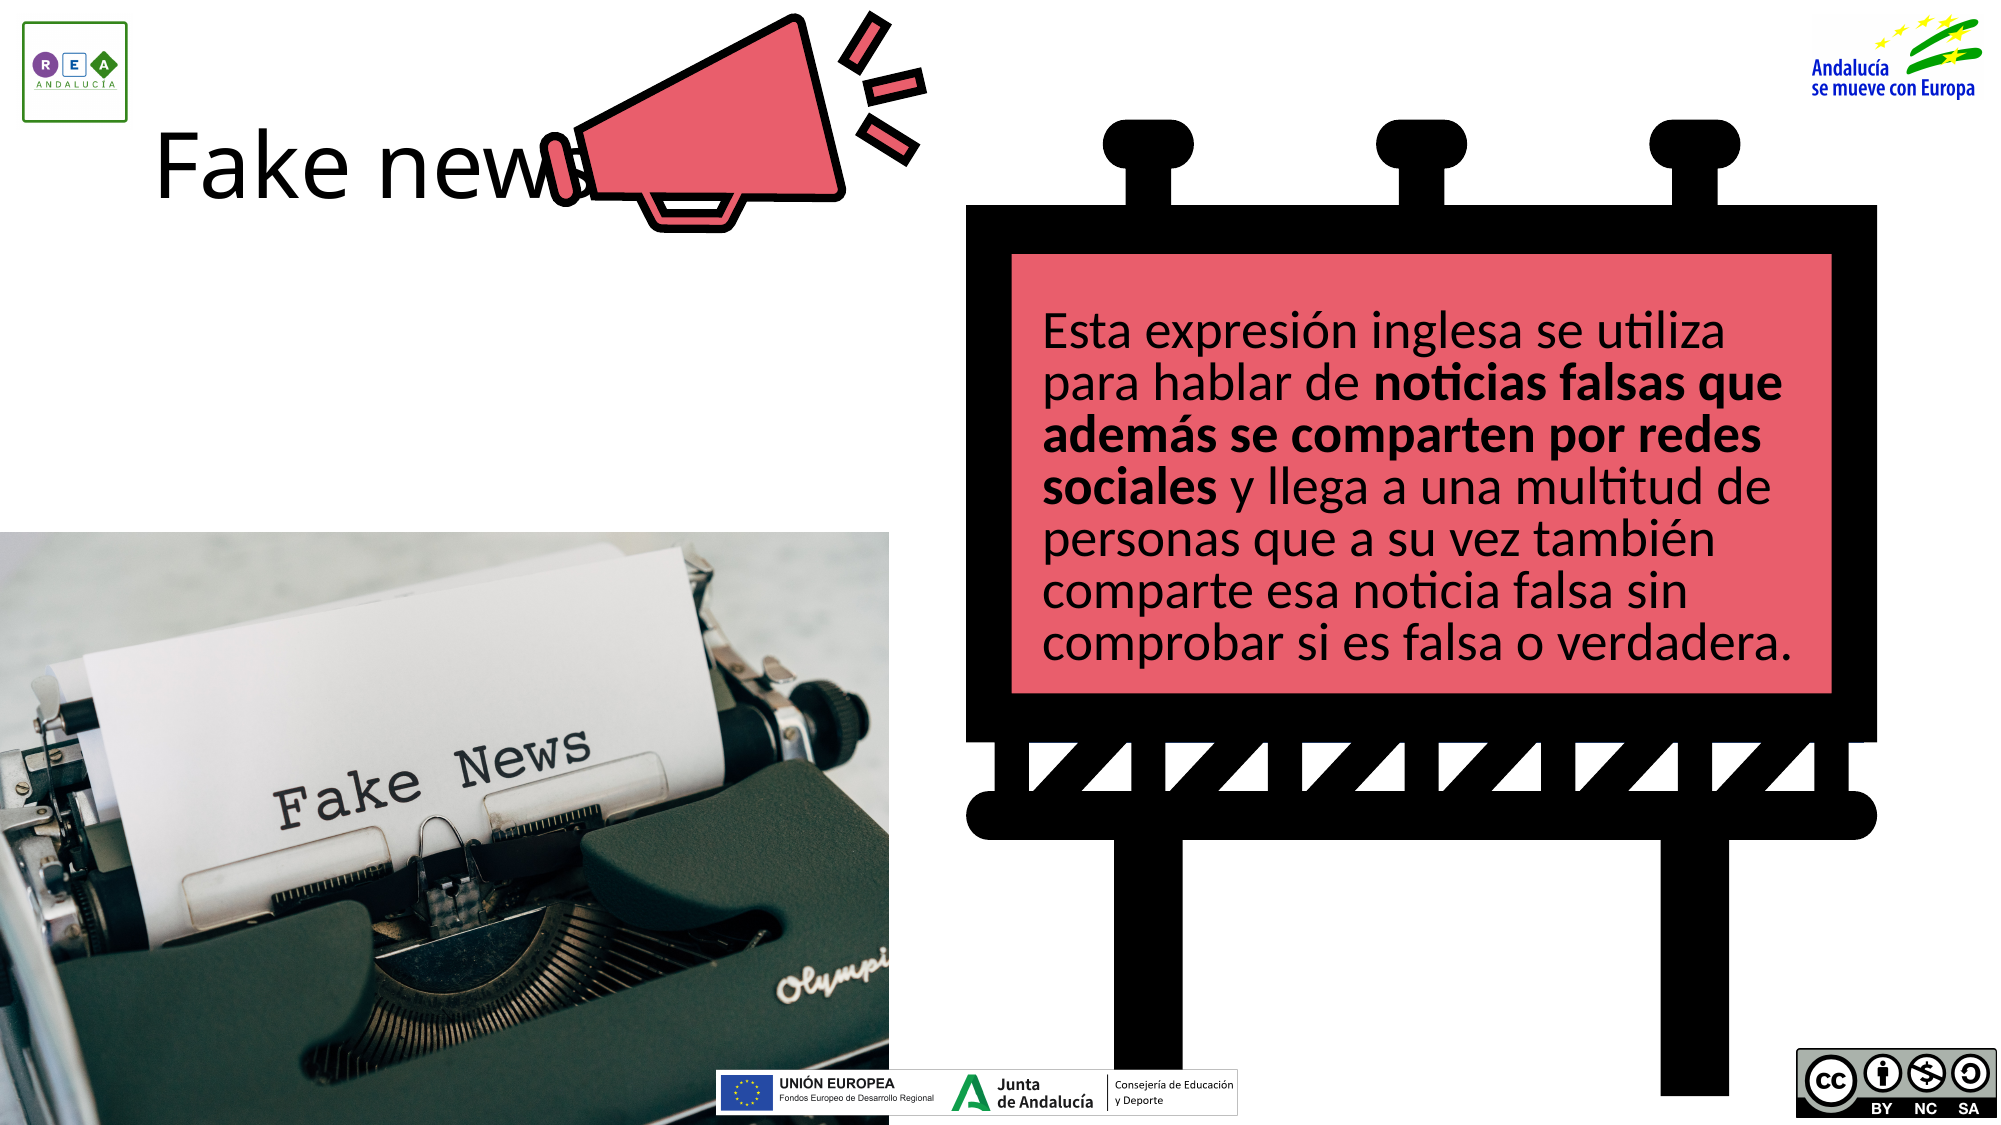

# Fake news
Esta expresión inglesa se utiliza para hablar de noticias falsas que además se comparten por redes sociales y llega a una multitud de personas que a su vez también comparte esa noticia falsa sin comprobar si es falsa o verdadera.